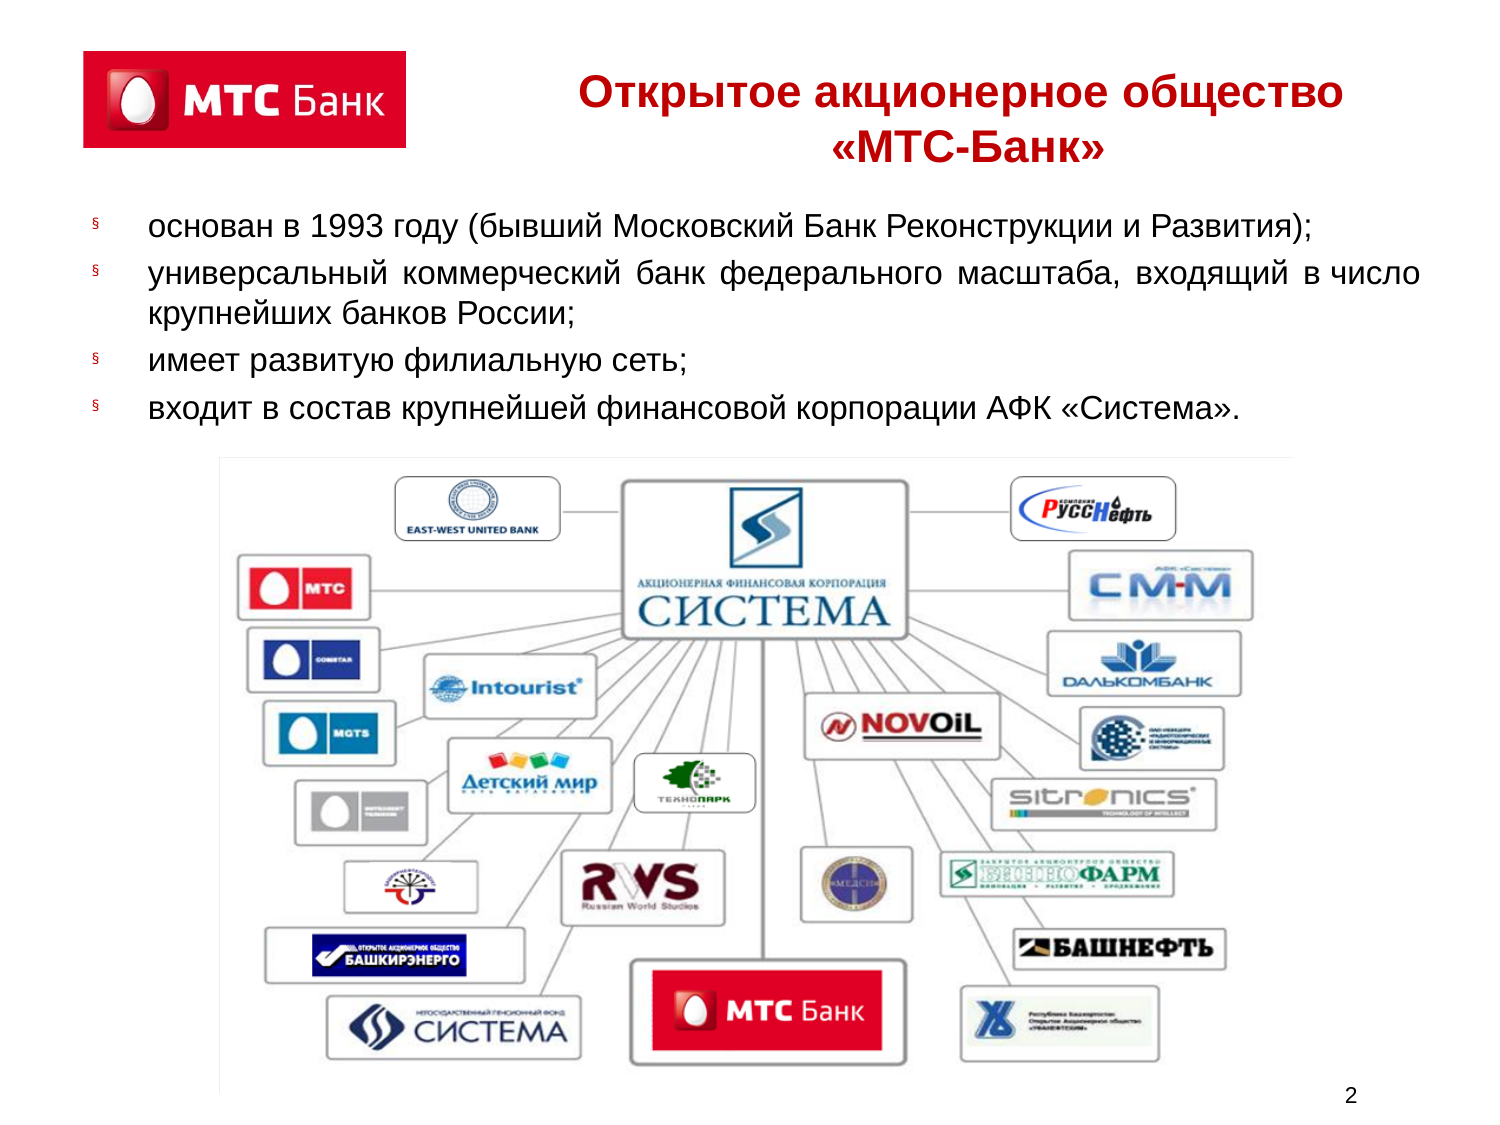

# Открытое акционерное общество «МТС-Банк»
основан в 1993 году (бывший Московский Банк Реконструкции и Развития);
универсальный коммерческий банк федерального масштаба, входящий в число крупнейших банков России;
имеет развитую филиальную сеть;
входит в состав крупнейшей финансовой корпорации АФК «Система».